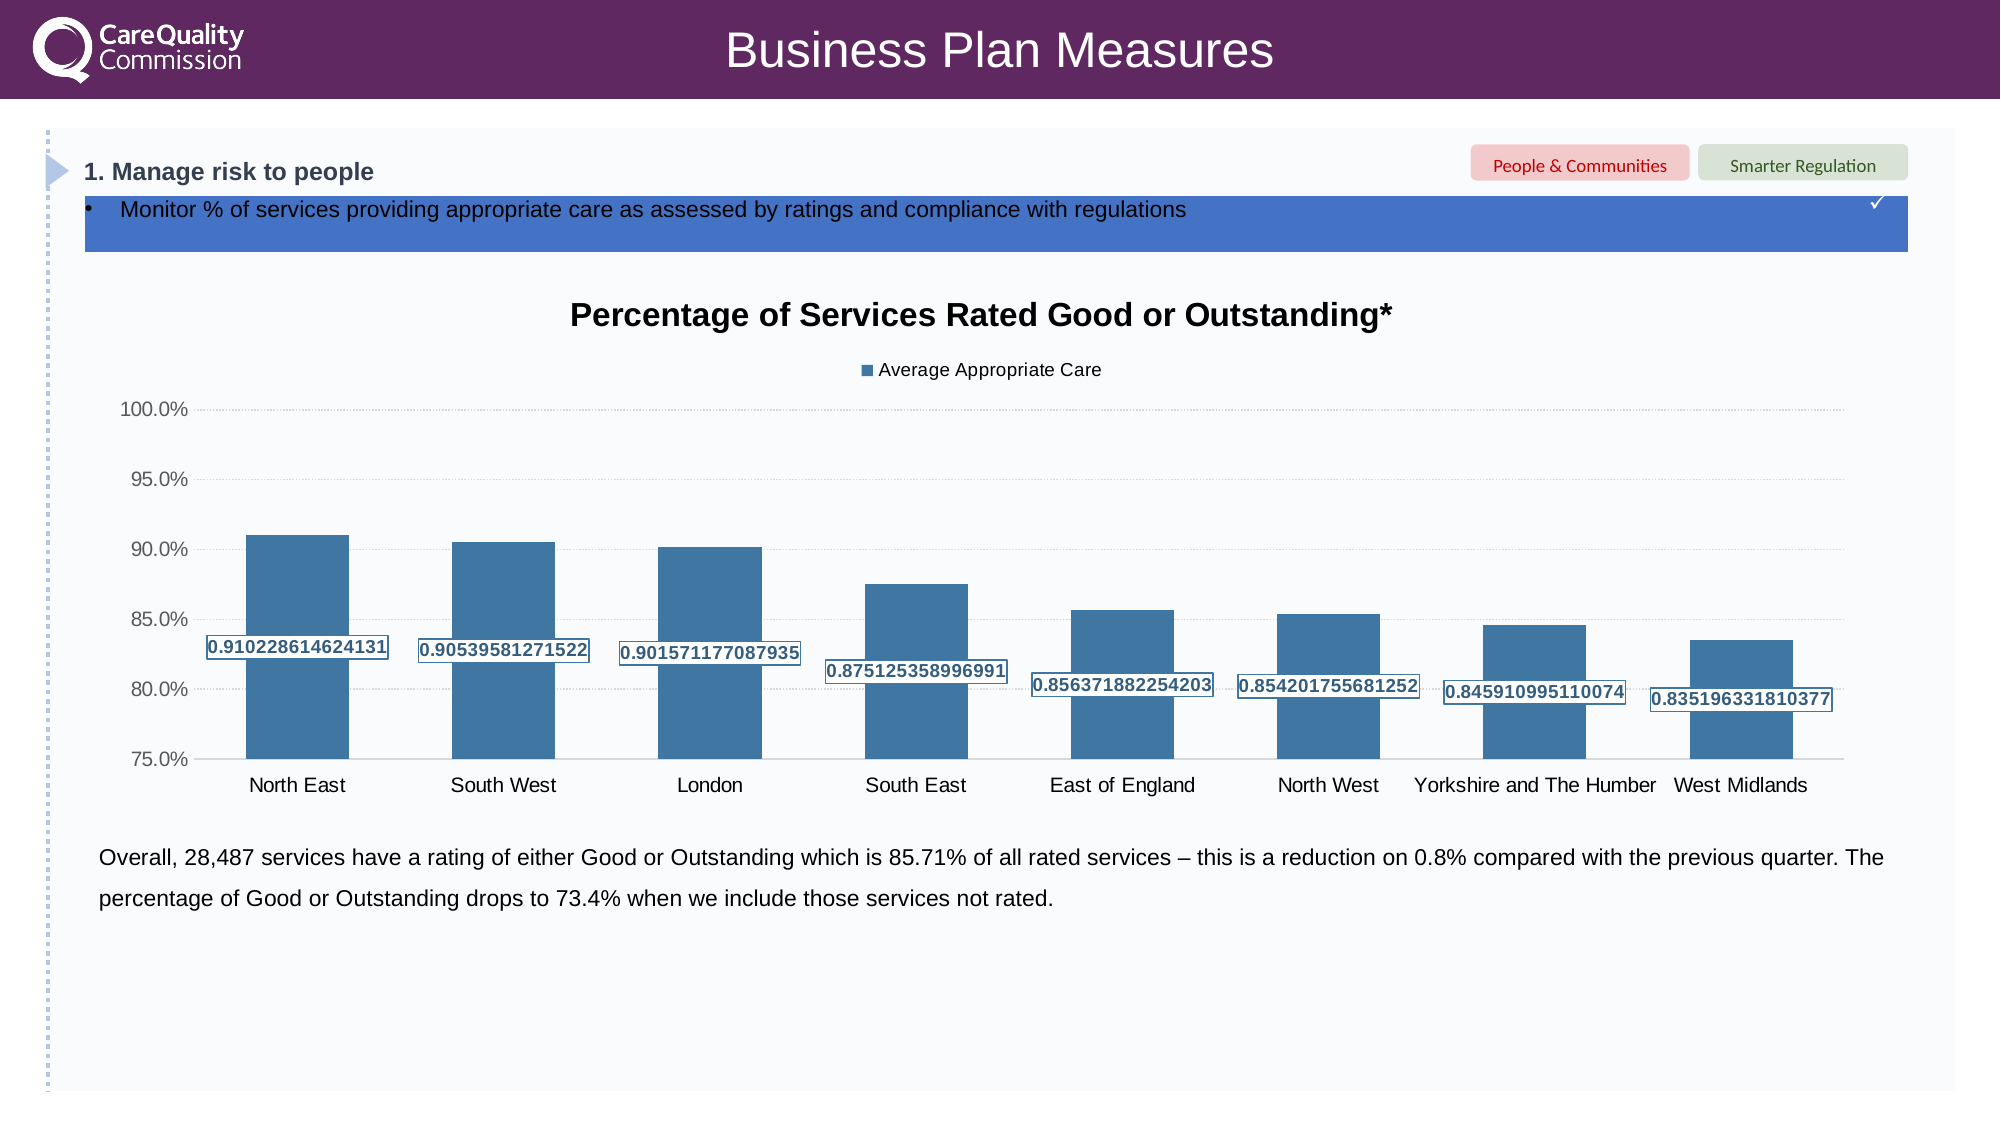

Business Plan Measures
Smarter Regulation
People & Communities
1. Manage risk to people
| Monitor % of services providing appropriate care as assessed by ratings and compliance with regulations |  |
| --- | --- |
### Chart: Percentage of Services Rated Good or Outstanding*
| Category | Average Appropriate Care |
|---|---|
| North East | 0.910228614624131 |
| South West | 0.90539581271522 |
| London | 0.901571177087935 |
| South East | 0.875125358996991 |
| East of England | 0.856371882254203 |
| North West | 0.854201755681252 |
| Yorkshire and The Humber | 0.845910995110074 |
| West Midlands | 0.835196331810377 |Overall, 28,487 services have a rating of either Good or Outstanding which is 85.71% of all rated services – this is a reduction on 0.8% compared with the previous quarter. The percentage of Good or Outstanding drops to 73.4% when we include those services not rated.